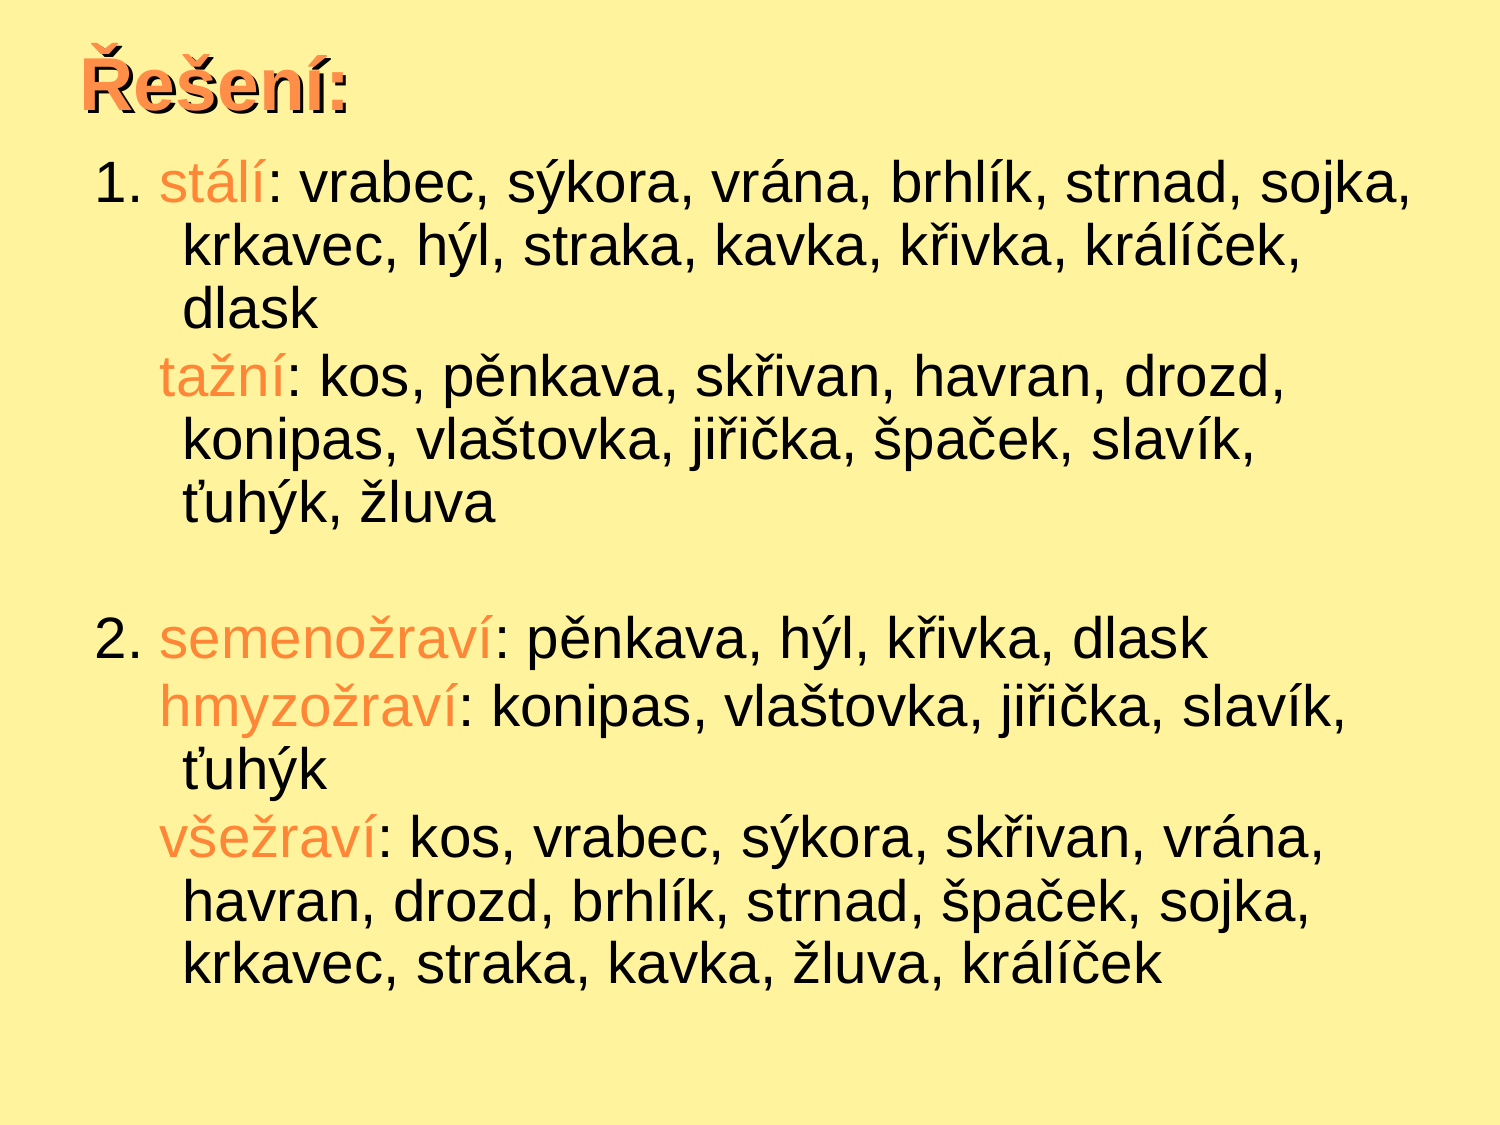

# Řešení:
1. stálí: vrabec, sýkora, vrána, brhlík, strnad, sojka, krkavec, hýl, straka, kavka, křivka, králíček, dlask
 tažní: kos, pěnkava, skřivan, havran, drozd, konipas, vlaštovka, jiřička, špaček, slavík, ťuhýk, žluva
2. semenožraví: pěnkava, hýl, křivka, dlask
 hmyzožraví: konipas, vlaštovka, jiřička, slavík, ťuhýk
 všežraví: kos, vrabec, sýkora, skřivan, vrána, havran, drozd, brhlík, strnad, špaček, sojka, krkavec, straka, kavka, žluva, králíček